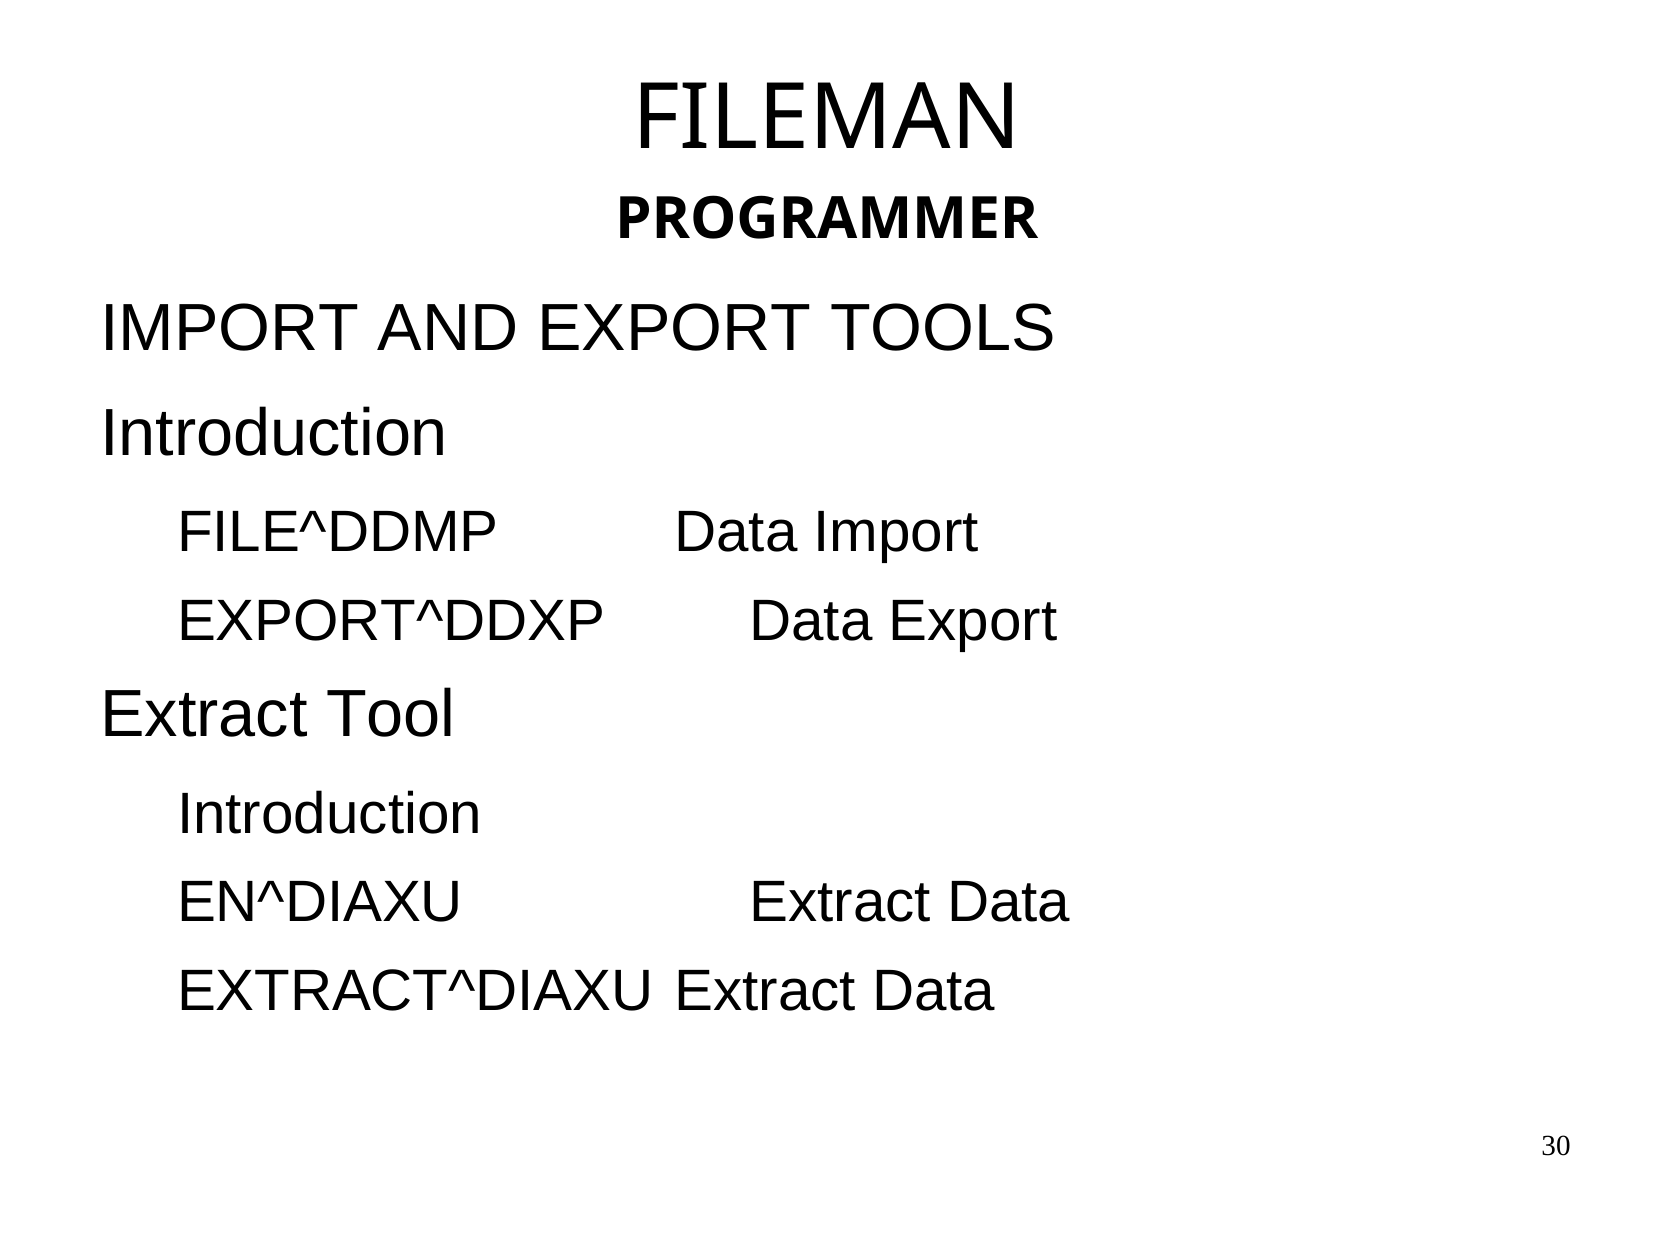

# FILEMAN PROGRAMMER
IMPORT AND EXPORT TOOLS
Introduction
FILE^DDMP			Data Import
EXPORT^DDXP		Data Export
Extract Tool
Introduction
EN^DIAXU				Extract Data
EXTRACT^DIAXU	Extract Data
30